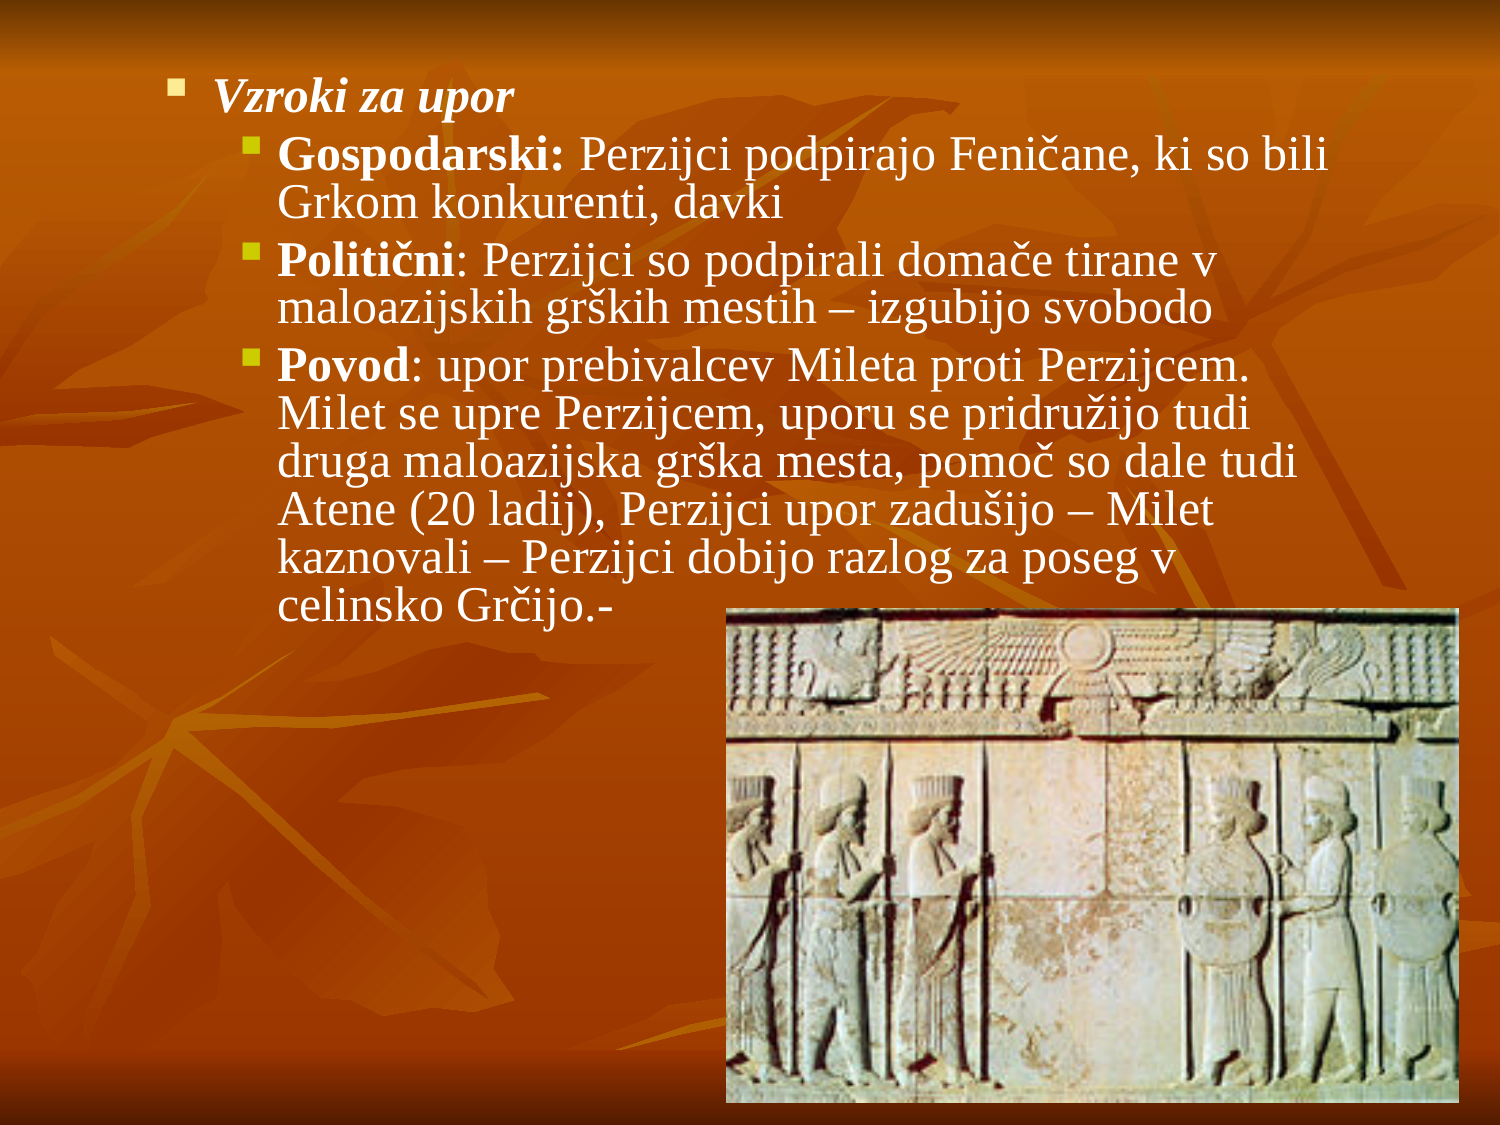

#
Vzroki za upor
Gospodarski: Perzijci podpirajo Feničane, ki so bili Grkom konkurenti, davki
Politični: Perzijci so podpirali domače tirane v maloazijskih grških mestih – izgubijo svobodo
Povod: upor prebivalcev Mileta proti Perzijcem. Milet se upre Perzijcem, uporu se pridružijo tudi druga maloazijska grška mesta, pomoč so dale tudi Atene (20 ladij), Perzijci upor zadušijo – Milet kaznovali – Perzijci dobijo razlog za poseg v celinsko Grčijo.-